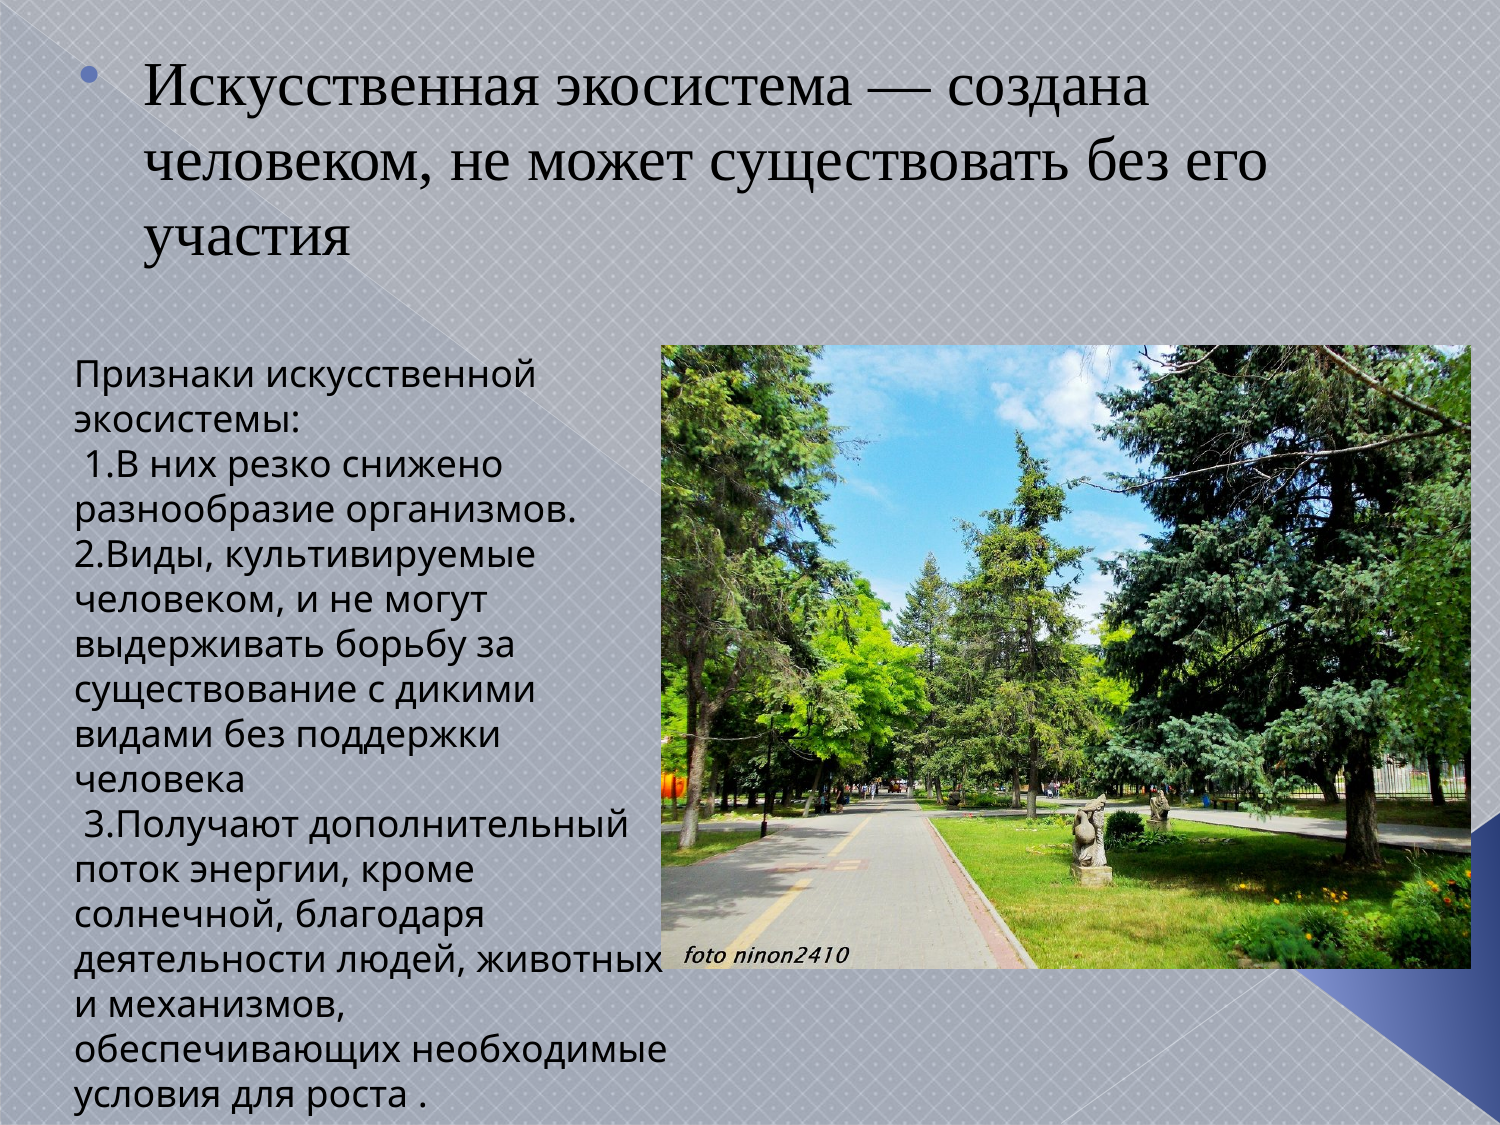

# Искусственная экосистема — создана человеком, не может существовать без его участия
Признаки искусственной экосистемы:
 1.В них резко снижено разнообразие организмов.
2.Виды, культивируемые человеком, и не могут выдерживать борьбу за существование с дикими видами без поддержки человека
 3.Получают дополнительный поток энергии, кроме солнечной, благодаря деятельности людей, животных и механизмов, обеспечивающих необходимые условия для роста .